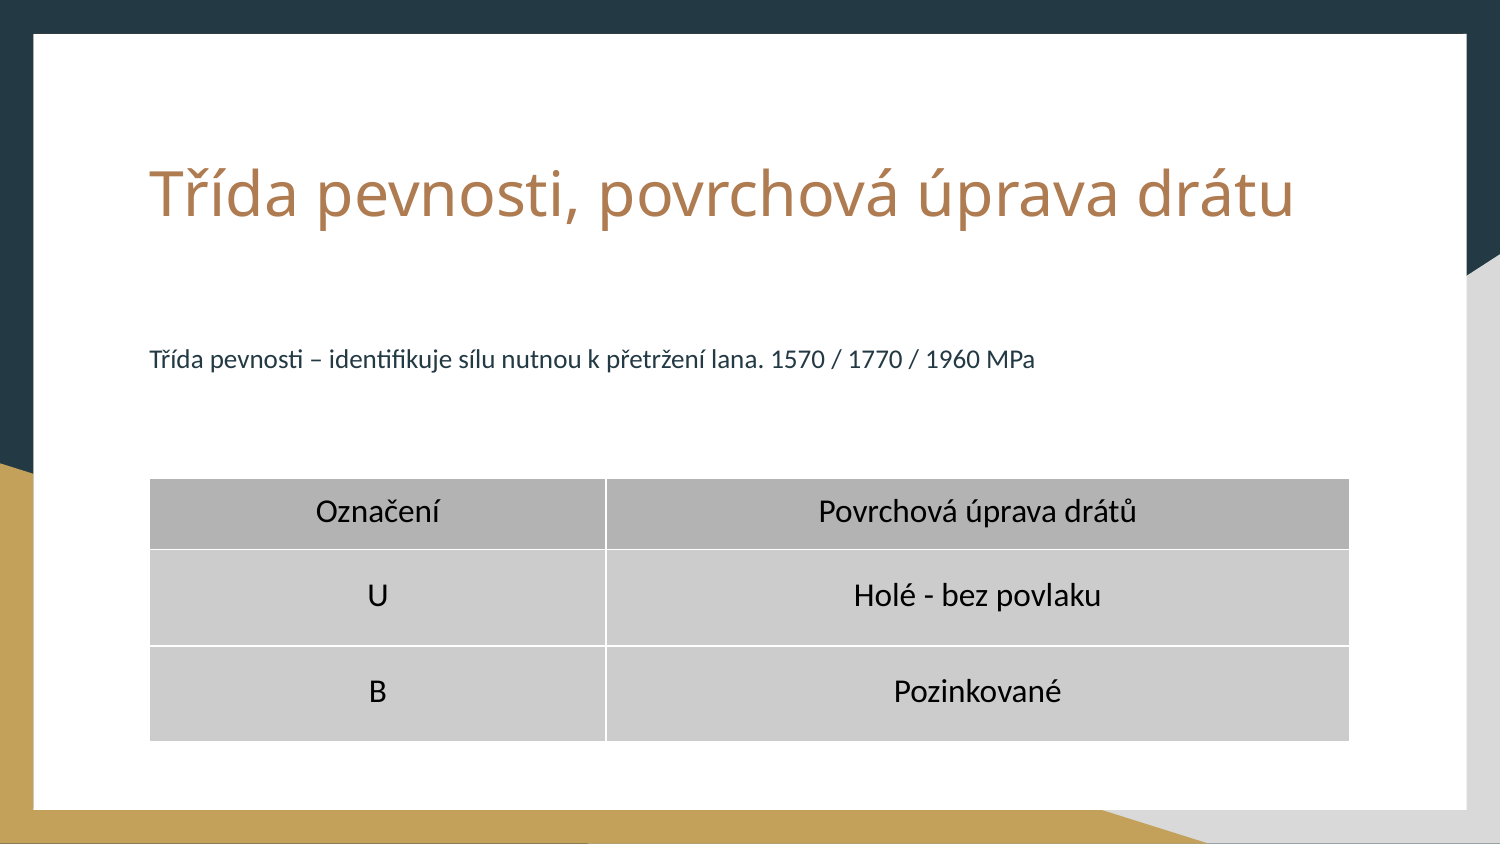

# Třída pevnosti, povrchová úprava drátu
Třída pevnosti – identifikuje sílu nutnou k přetržení lana. 1570 / 1770 / 1960 MPa
| Označení | Povrchová úprava drátů |
| --- | --- |
| U | Holé - bez povlaku |
| B | Pozinkované |